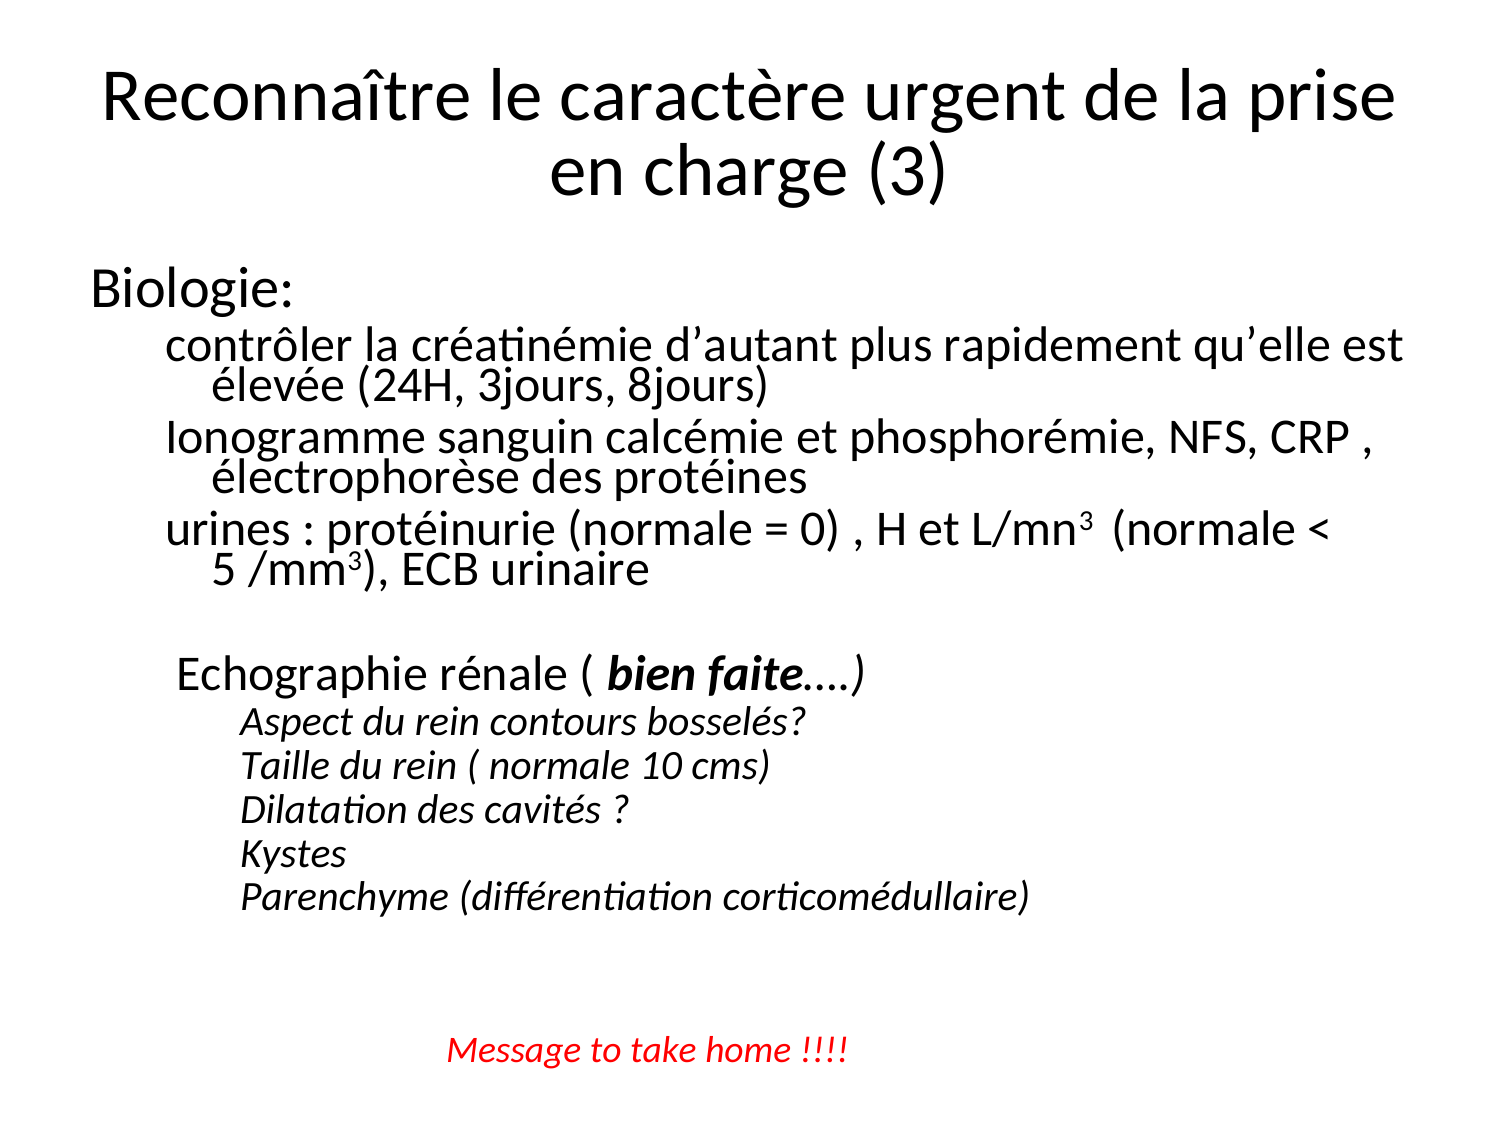

# Reconnaître le caractère urgent de la prise en charge (3)
Biologie:
contrôler la créatinémie d’autant plus rapidement qu’elle est élevée (24H, 3jours, 8jours)
Ionogramme sanguin calcémie et phosphorémie, NFS, CRP , électrophorèse des protéines
urines : protéinurie (normale = 0) , H et L/mn3 (normale < 5 /mm3), ECB urinaire
 Echographie rénale ( bien faite….)
Aspect du rein contours bosselés?
Taille du rein ( normale 10 cms)
Dilatation des cavités ?
Kystes
Parenchyme (différentiation corticomédullaire)
Message to take home !!!!